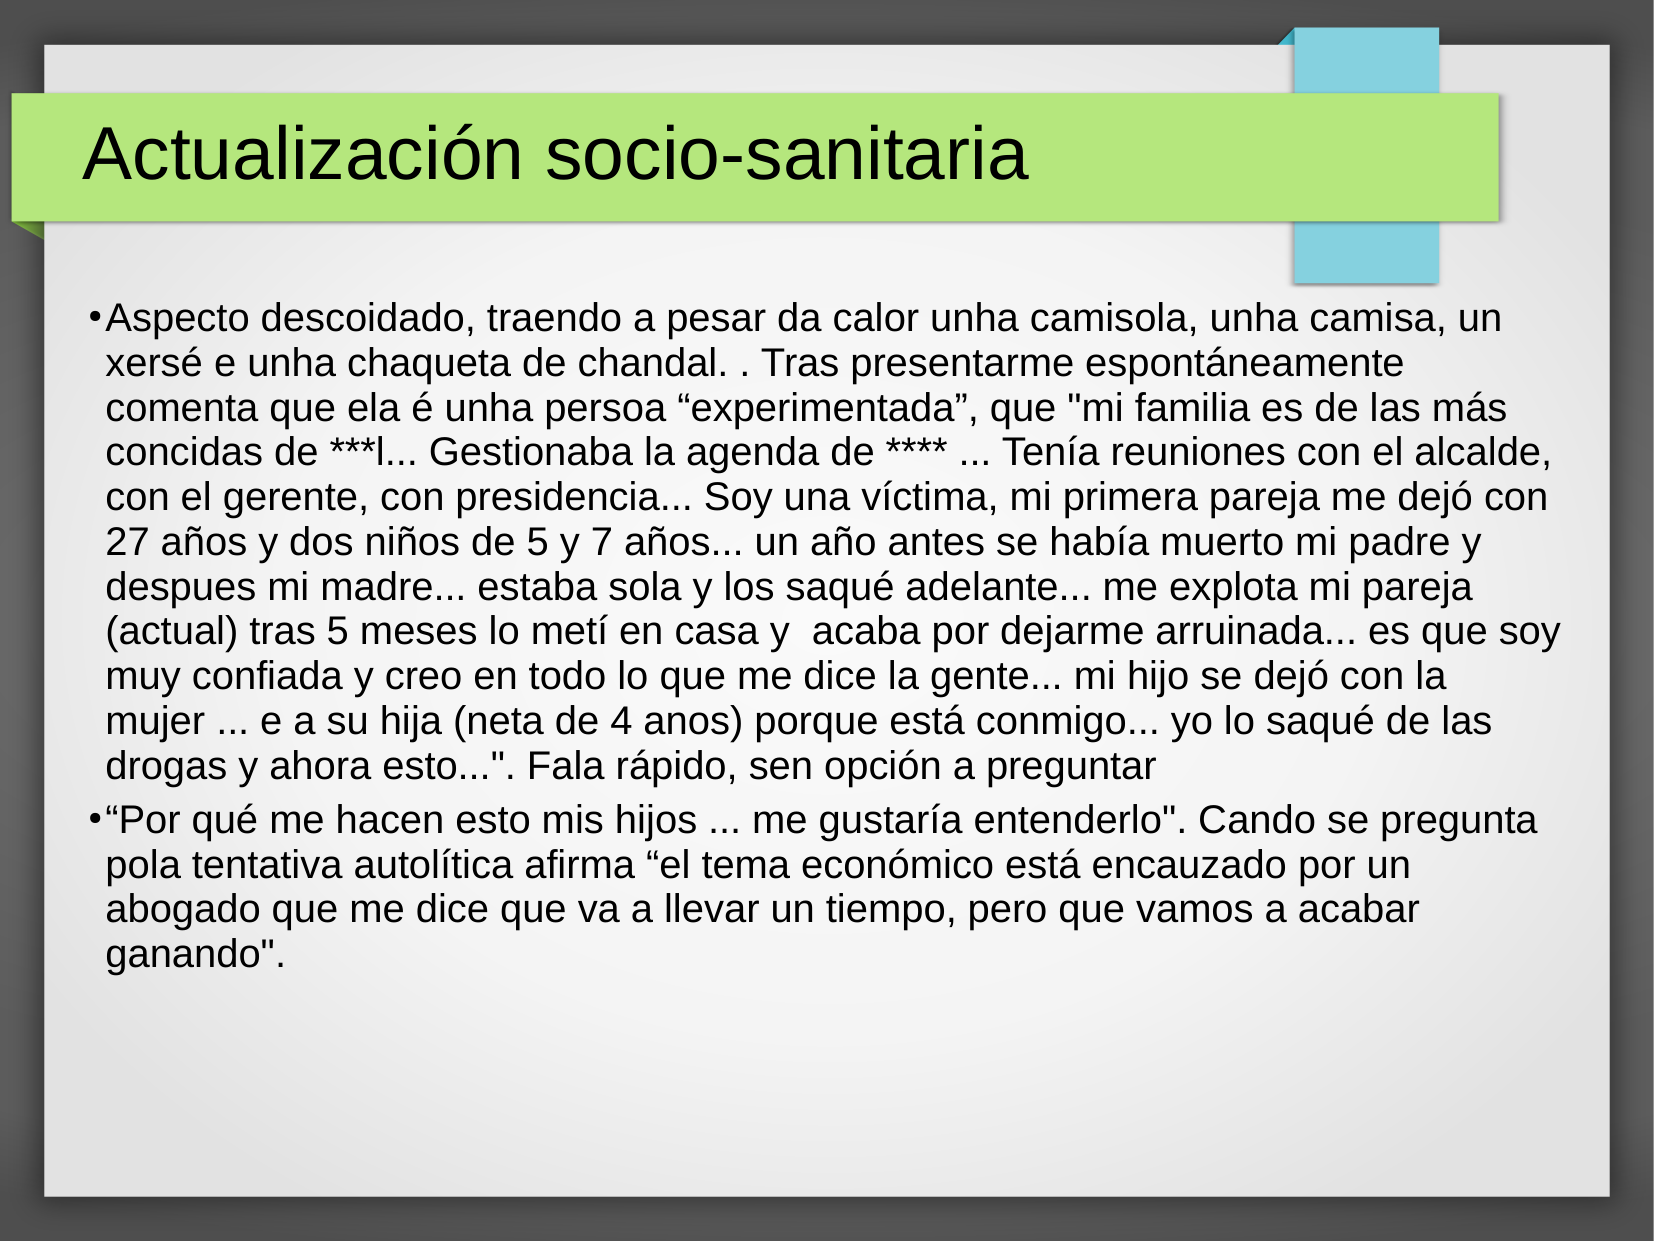

# Actualización socio-sanitaria
Aspecto descoidado, traendo a pesar da calor unha camisola, unha camisa, un xersé e unha chaqueta de chandal. . Tras presentarme espontáneamente comenta que ela é unha persoa “experimentada”, que "mi familia es de las más concidas de ***l... Gestionaba la agenda de **** ... Tenía reuniones con el alcalde, con el gerente, con presidencia... Soy una víctima, mi primera pareja me dejó con 27 años y dos niños de 5 y 7 años... un año antes se había muerto mi padre y despues mi madre... estaba sola y los saqué adelante... me explota mi pareja (actual) tras 5 meses lo metí en casa y acaba por dejarme arruinada... es que soy muy confiada y creo en todo lo que me dice la gente... mi hijo se dejó con la mujer ... e a su hija (neta de 4 anos) porque está conmigo... yo lo saqué de las drogas y ahora esto...". Fala rápido, sen opción a preguntar
“Por qué me hacen esto mis hijos ... me gustaría entenderlo". Cando se pregunta pola tentativa autolítica afirma “el tema económico está encauzado por un abogado que me dice que va a llevar un tiempo, pero que vamos a acabar ganando".